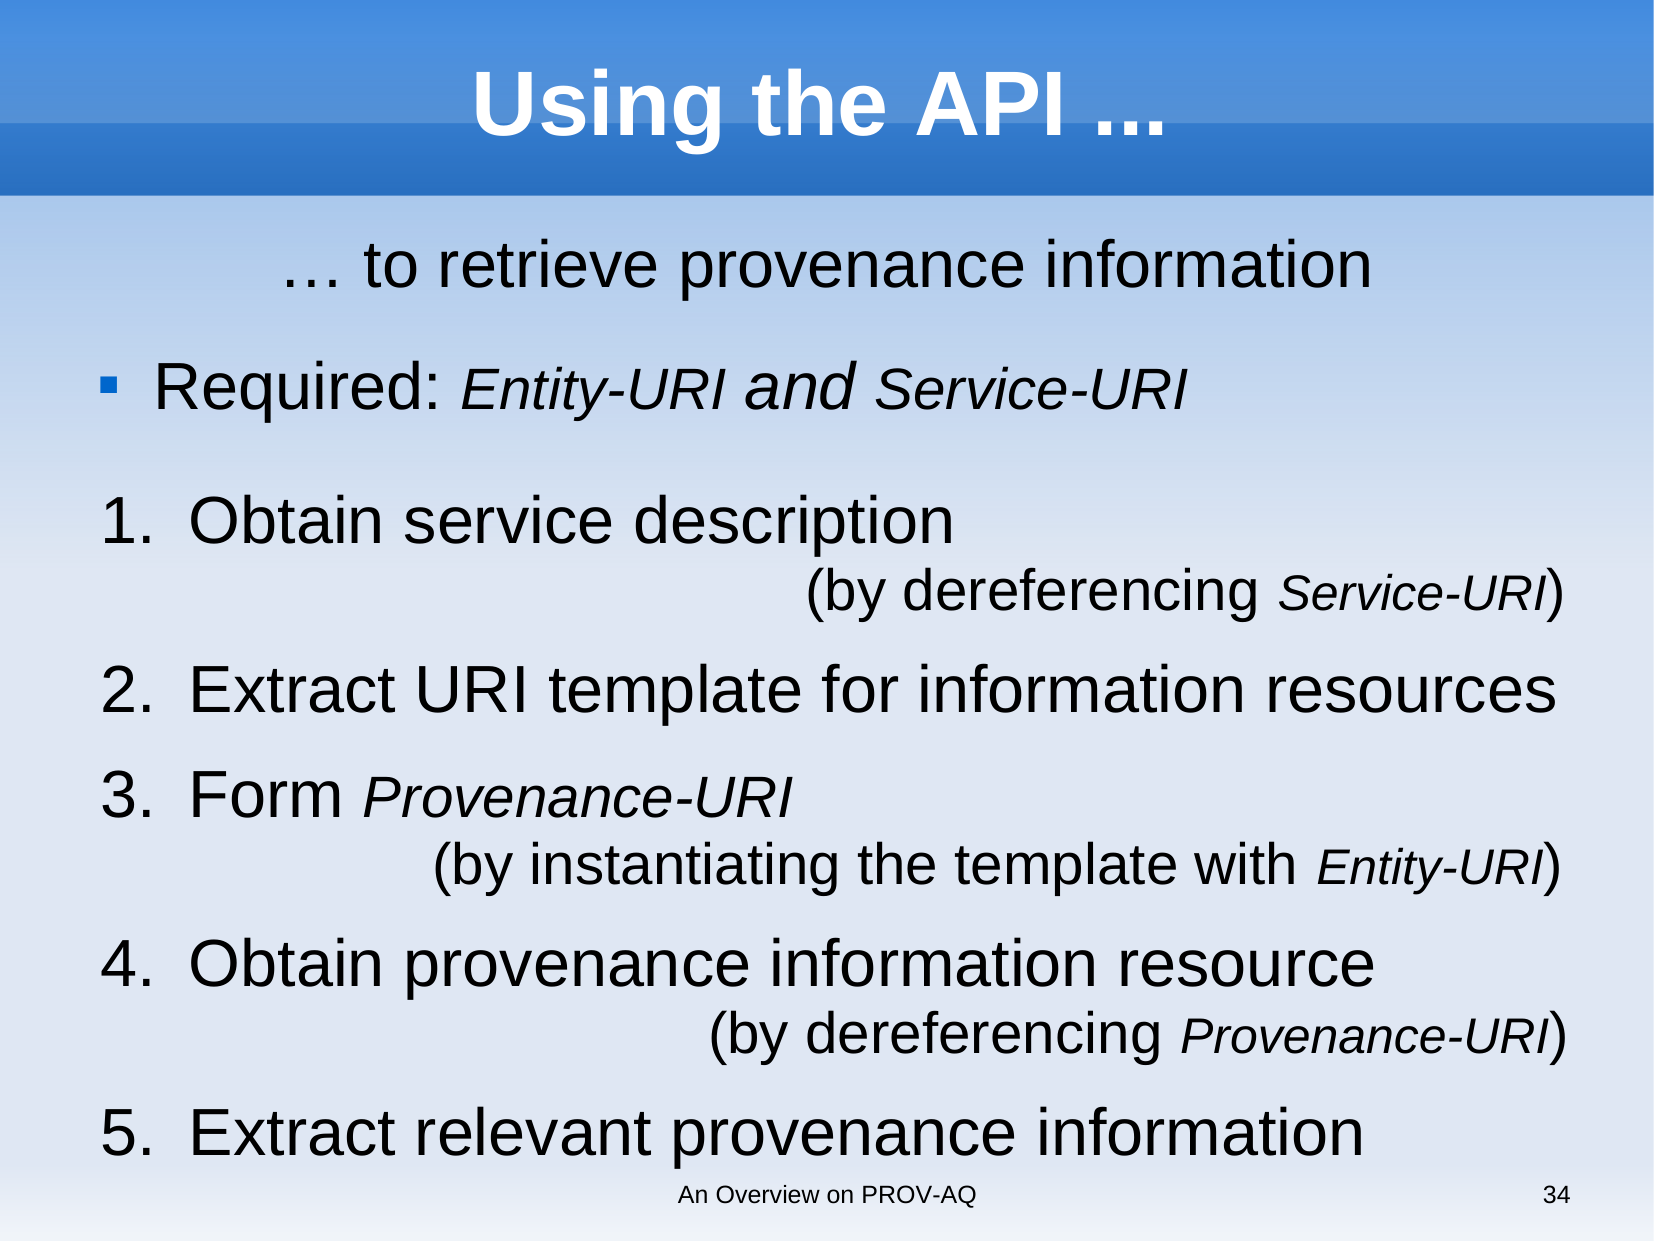

# Using the API ...
… to retrieve provenance information
Required: Entity-URI and Service-URI
Obtain service description
 (by dereferencing Service-URI)
Extract URI template for information resources
Form Provenance-URI
 (by instantiating the template with Entity-URI)
Obtain provenance information resource
 (by dereferencing Provenance-URI)
Extract relevant provenance information
An Overview on PROV-AQ
34